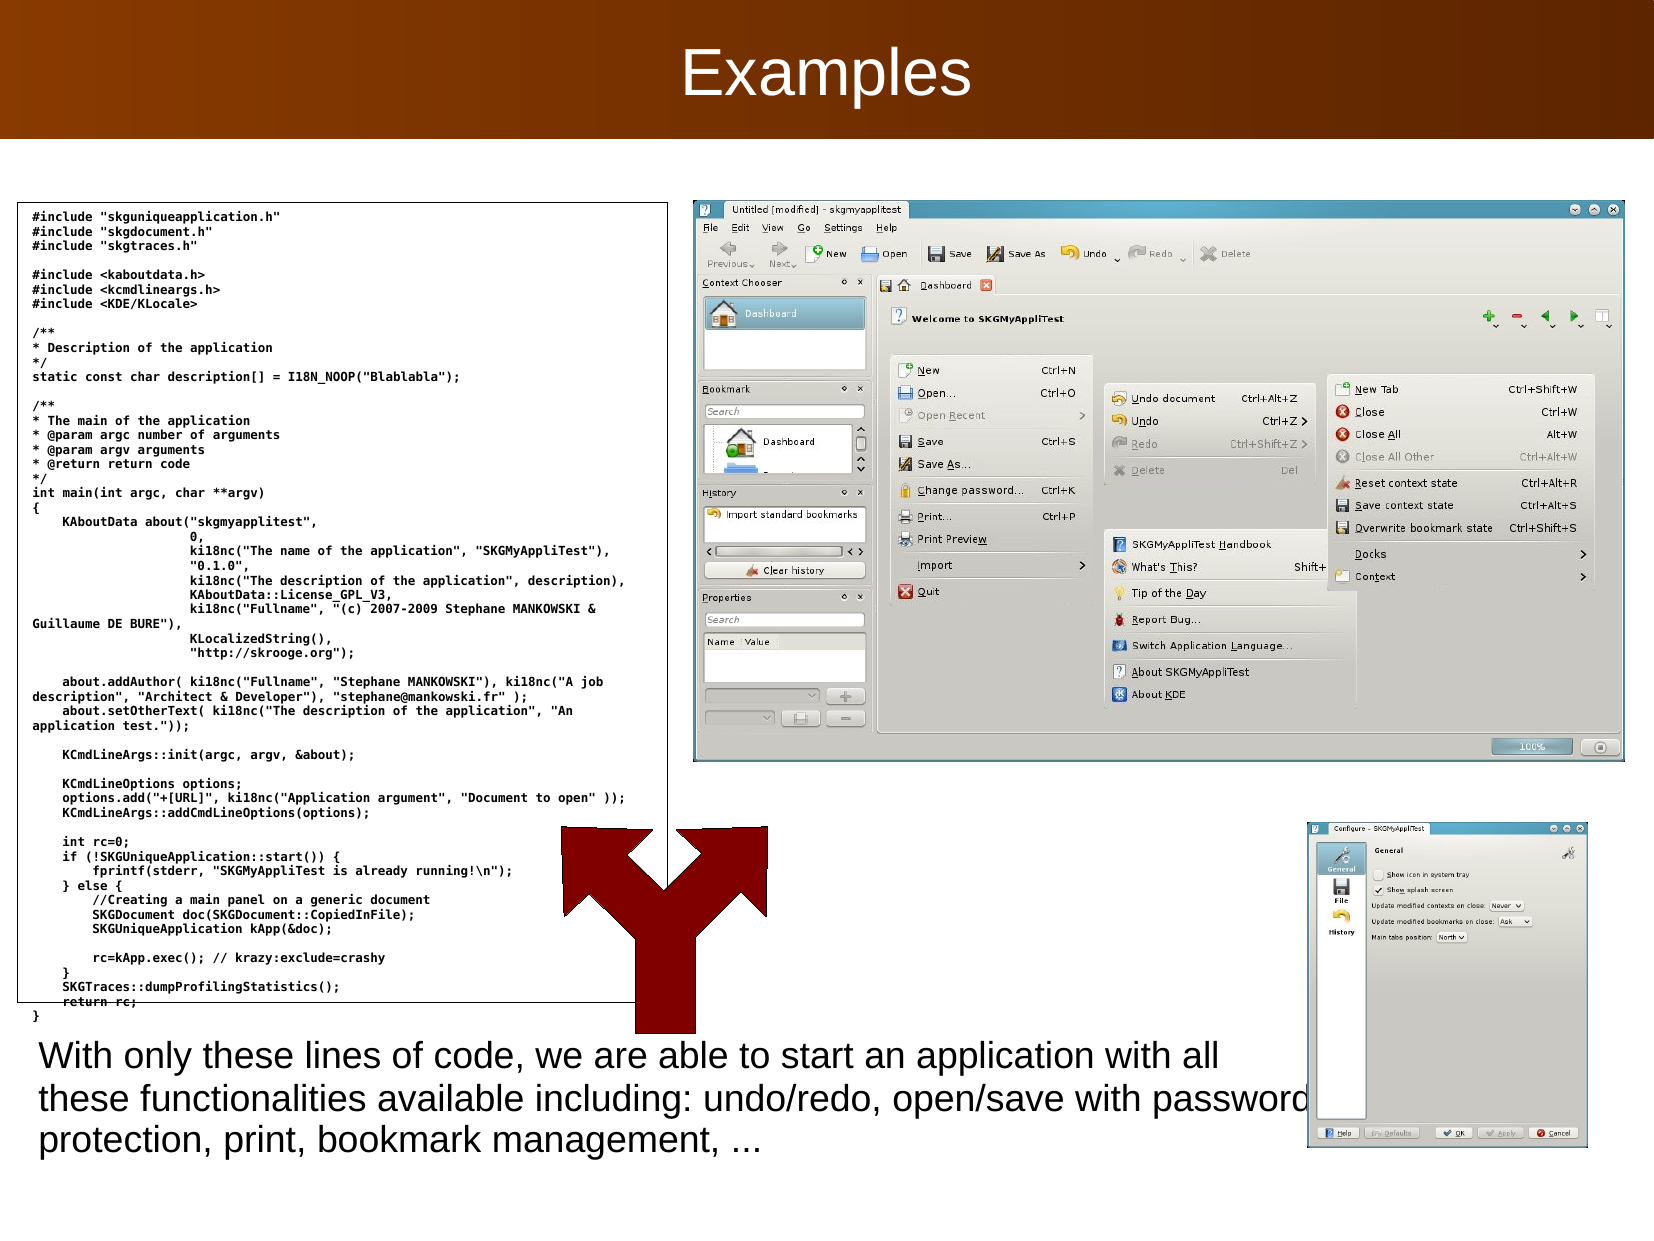

# Examples
#include "skguniqueapplication.h"
#include "skgdocument.h"
#include "skgtraces.h"
#include <kaboutdata.h>
#include <kcmdlineargs.h>
#include <KDE/KLocale>
/**
* Description of the application
*/
static const char description[] = I18N_NOOP("Blablabla");
/**
* The main of the application
* @param argc number of arguments
* @param argv arguments
* @return return code
*/
int main(int argc, char **argv)
{
 KAboutData about("skgmyapplitest",
 0,
 ki18nc("The name of the application", "SKGMyAppliTest"),
 "0.1.0",
 ki18nc("The description of the application", description),
 KAboutData::License_GPL_V3,
 ki18nc("Fullname", "(c) 2007-2009 Stephane MANKOWSKI & Guillaume DE BURE"),
 KLocalizedString(),
 "http://skrooge.org");
 about.addAuthor( ki18nc("Fullname", "Stephane MANKOWSKI"), ki18nc("A job description", "Architect & Developer"), "stephane@mankowski.fr" );
 about.setOtherText( ki18nc("The description of the application", "An application test."));
 KCmdLineArgs::init(argc, argv, &about);
 KCmdLineOptions options;
 options.add("+[URL]", ki18nc("Application argument", "Document to open" ));
 KCmdLineArgs::addCmdLineOptions(options);
 int rc=0;
 if (!SKGUniqueApplication::start()) {
 fprintf(stderr, "SKGMyAppliTest is already running!\n");
 } else {
 //Creating a main panel on a generic document
 SKGDocument doc(SKGDocument::CopiedInFile);
 SKGUniqueApplication kApp(&doc);
 rc=kApp.exec(); // krazy:exclude=crashy
 }
 SKGTraces::dumpProfilingStatistics();
 return rc;
}
With only these lines of code, we are able to start an application with all these functionalities available including: undo/redo, open/save with password protection, print, bookmark management, ...